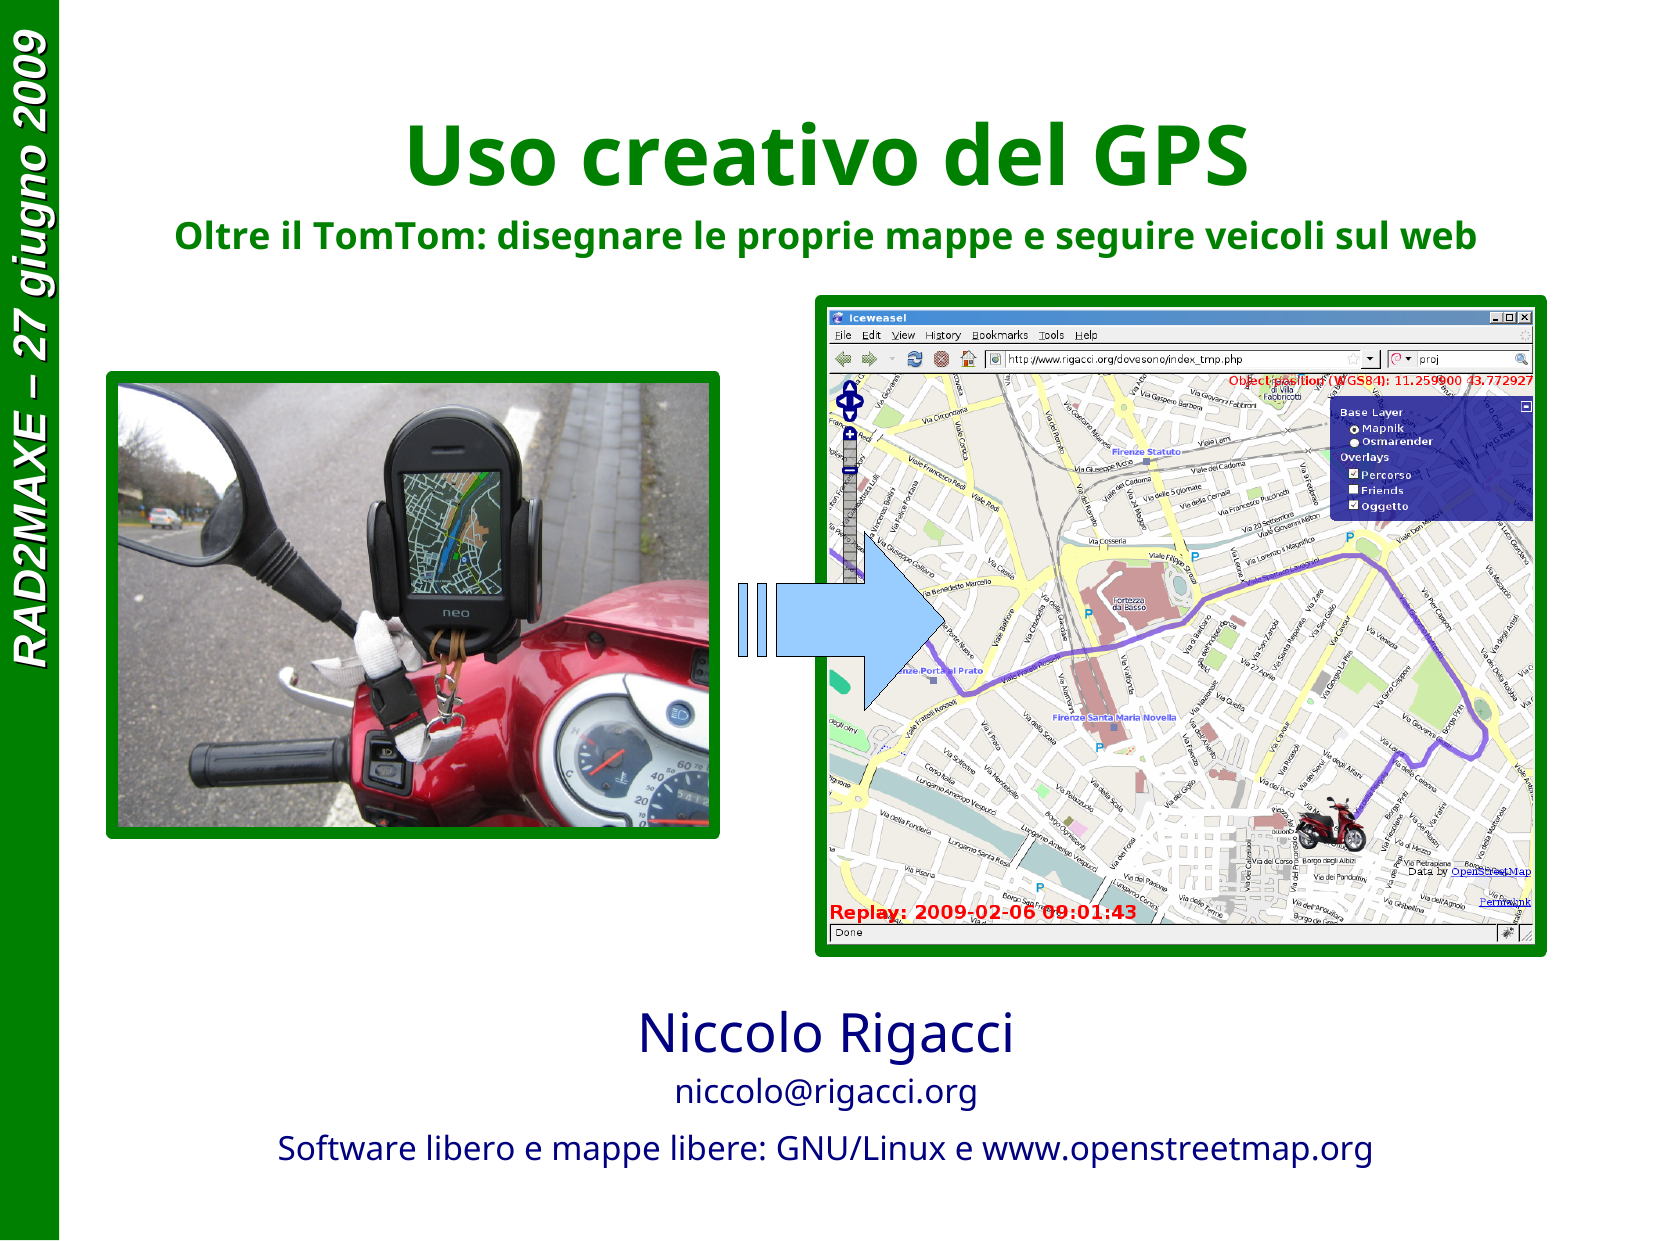

Uso creativo del GPS
Oltre il TomTom: disegnare le proprie mappe e seguire veicoli sul web
Niccolo Rigacci
niccolo@rigacci.org
Software libero e mappe libere: GNU/Linux e www.openstreetmap.org